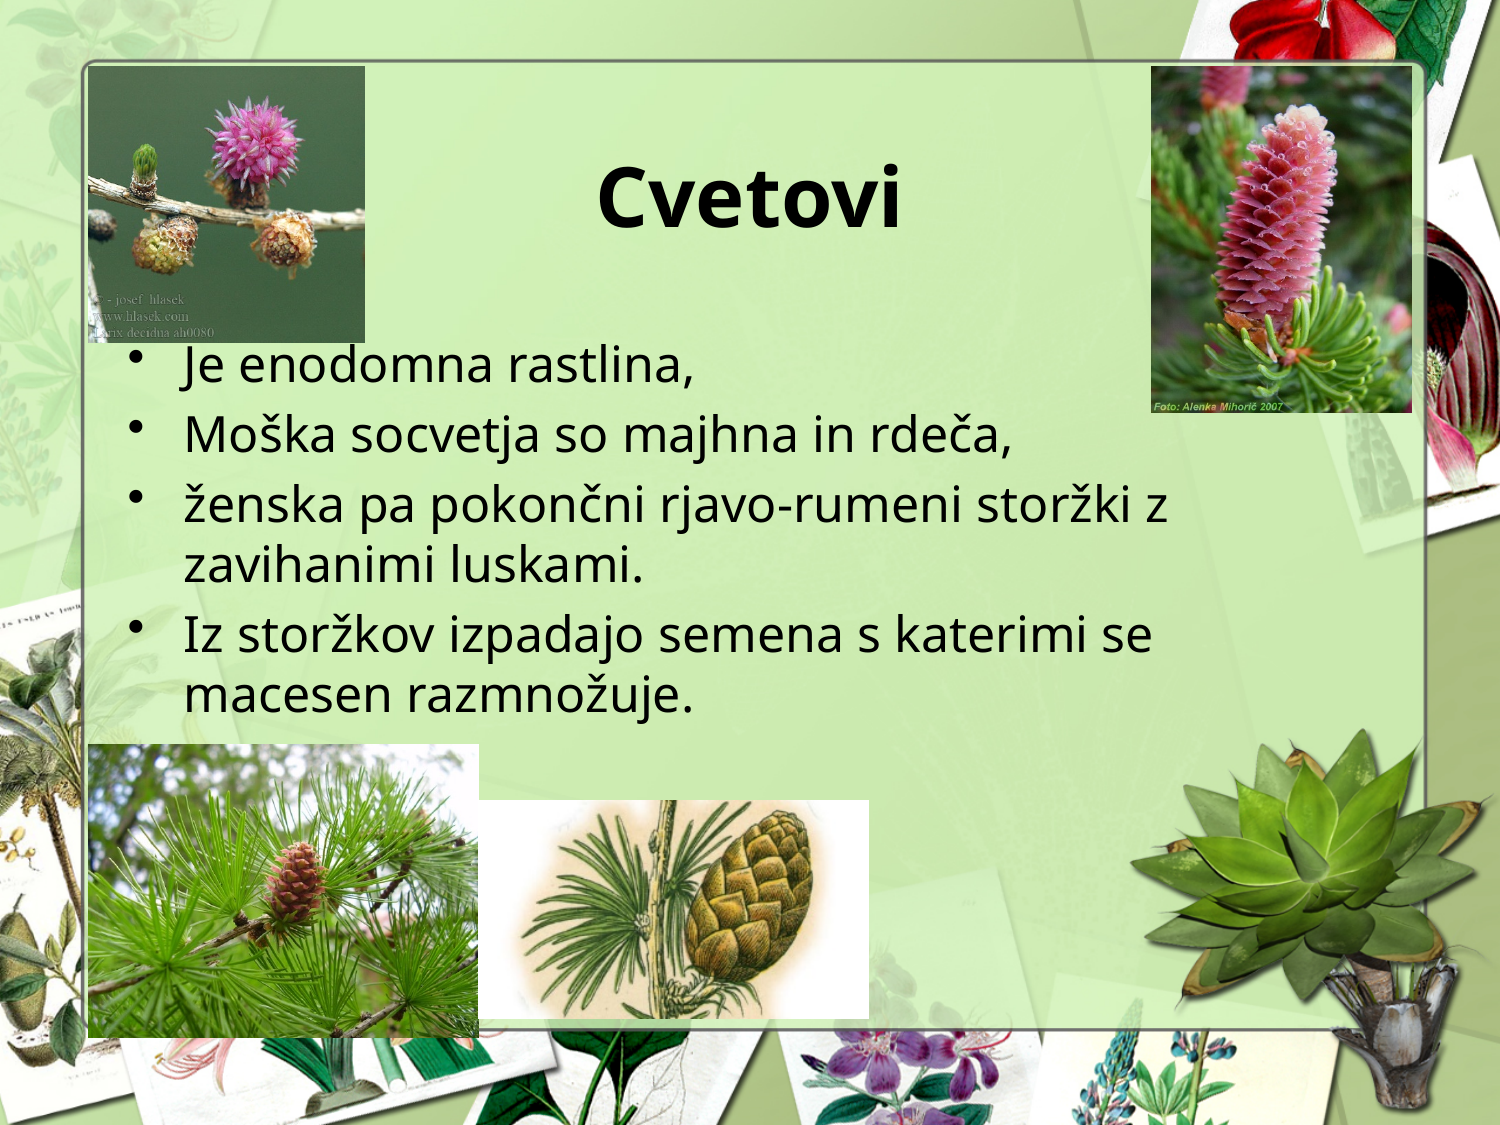

# Cvetovi
Je enodomna rastlina,
Moška socvetja so majhna in rdeča,
ženska pa pokončni rjavo-rumeni storžki z zavihanimi luskami.
Iz storžkov izpadajo semena s katerimi se macesen razmnožuje.